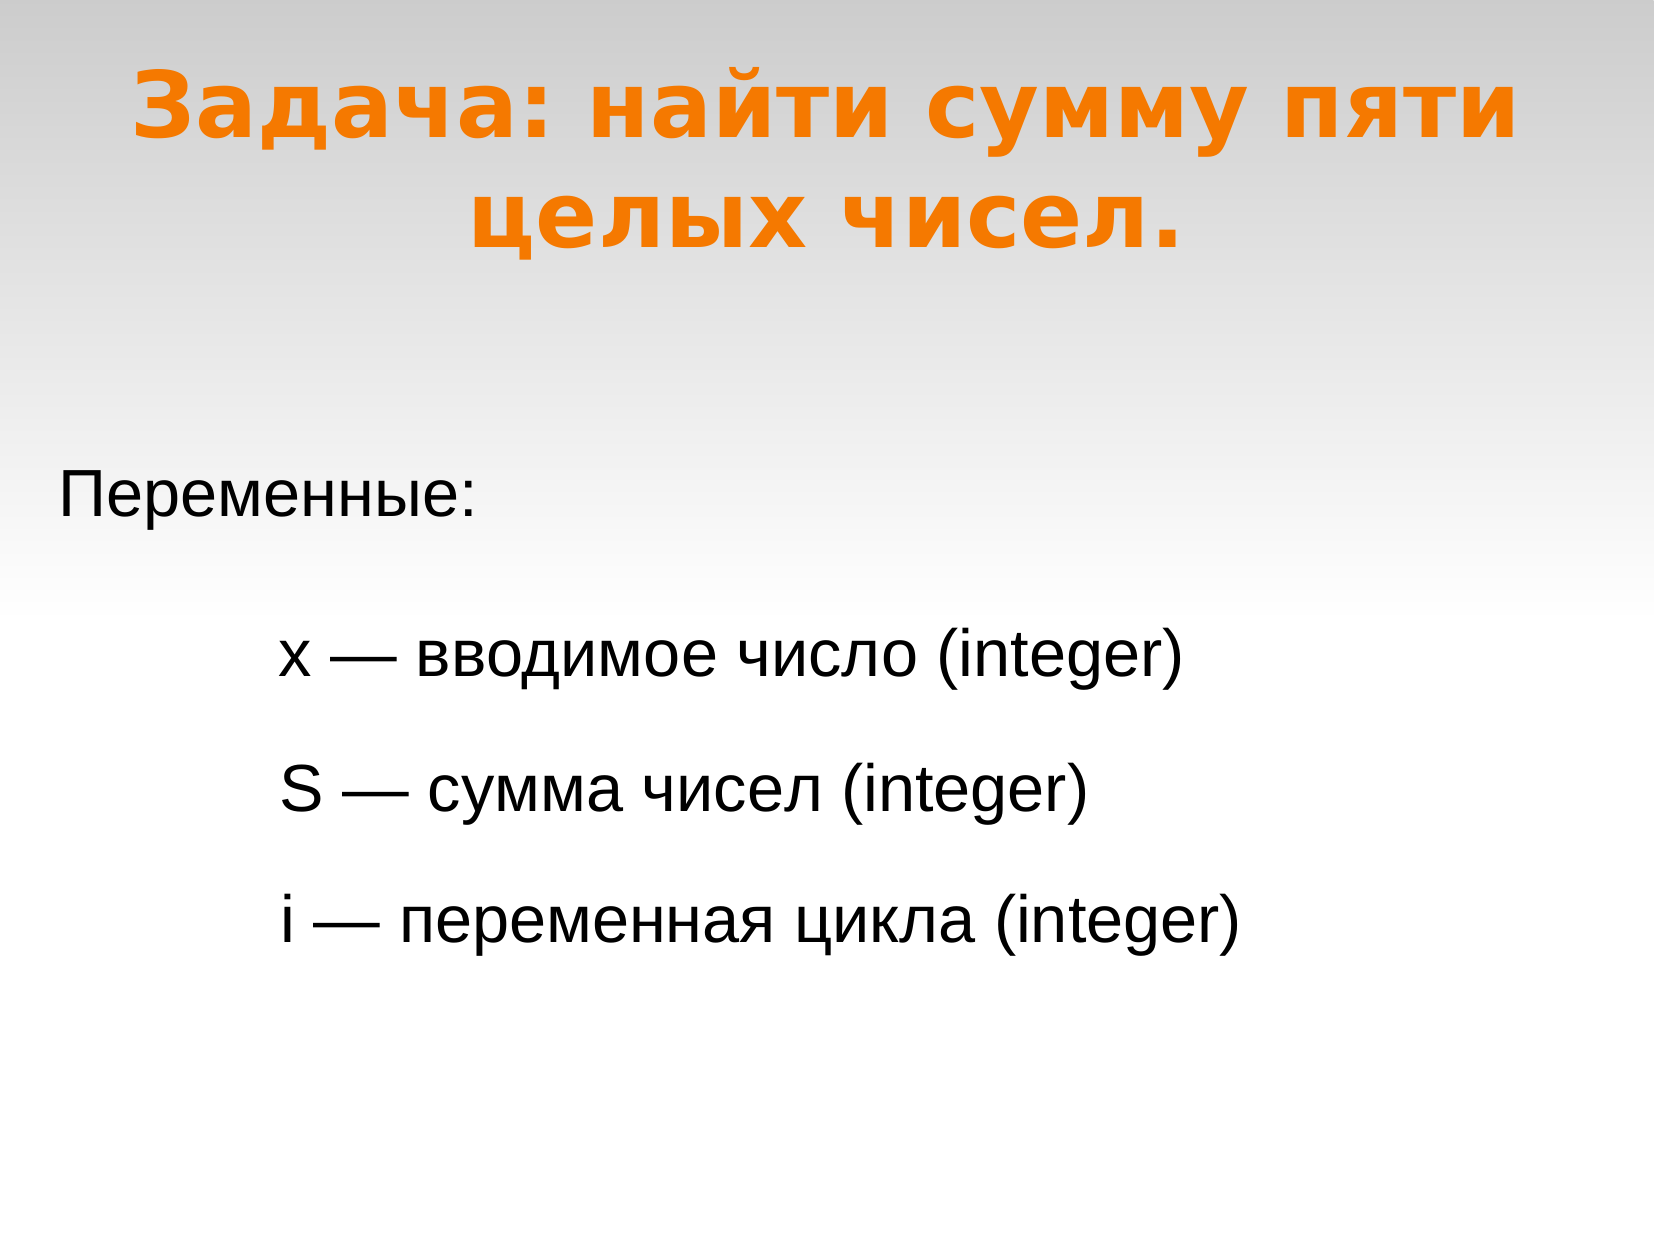

# Задача: найти сумму пяти целых чисел.
Переменные:
x — вводимое число (integer)
S — сумма чисел (integer)
i — переменная цикла (integer)